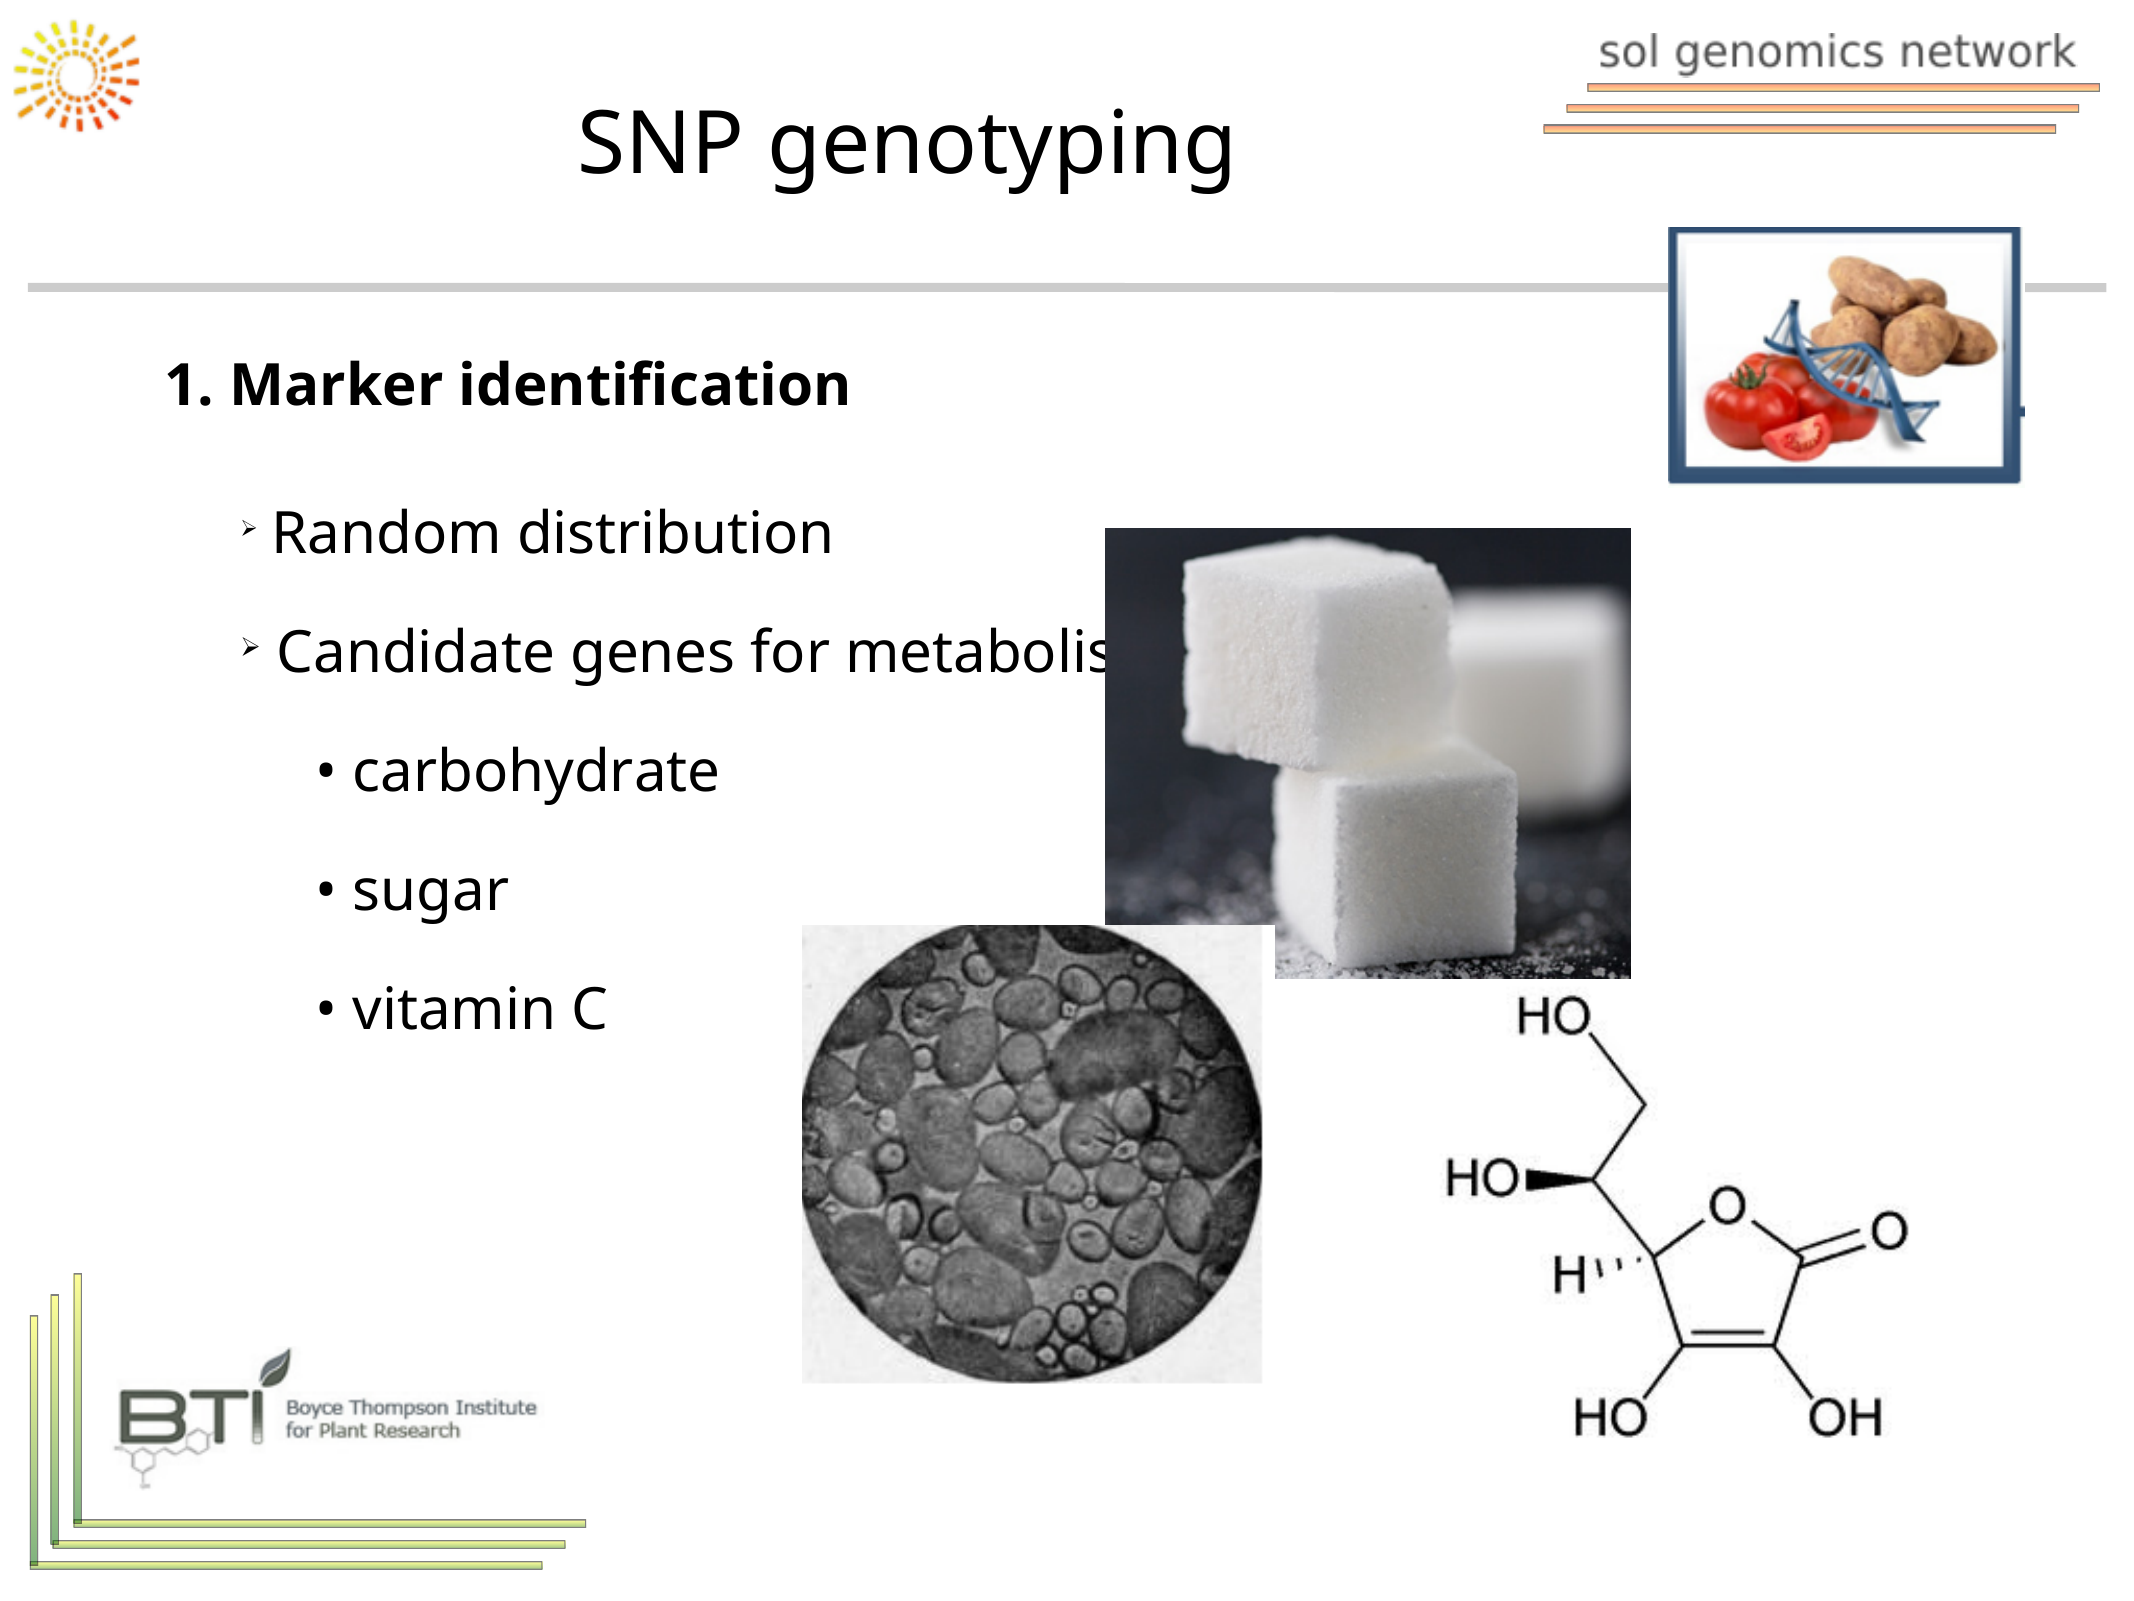

SNP genotyping
1. Marker identification
 Random distribution
 Candidate genes for metabolism
 carbohydrate
 sugar
 vitamin C